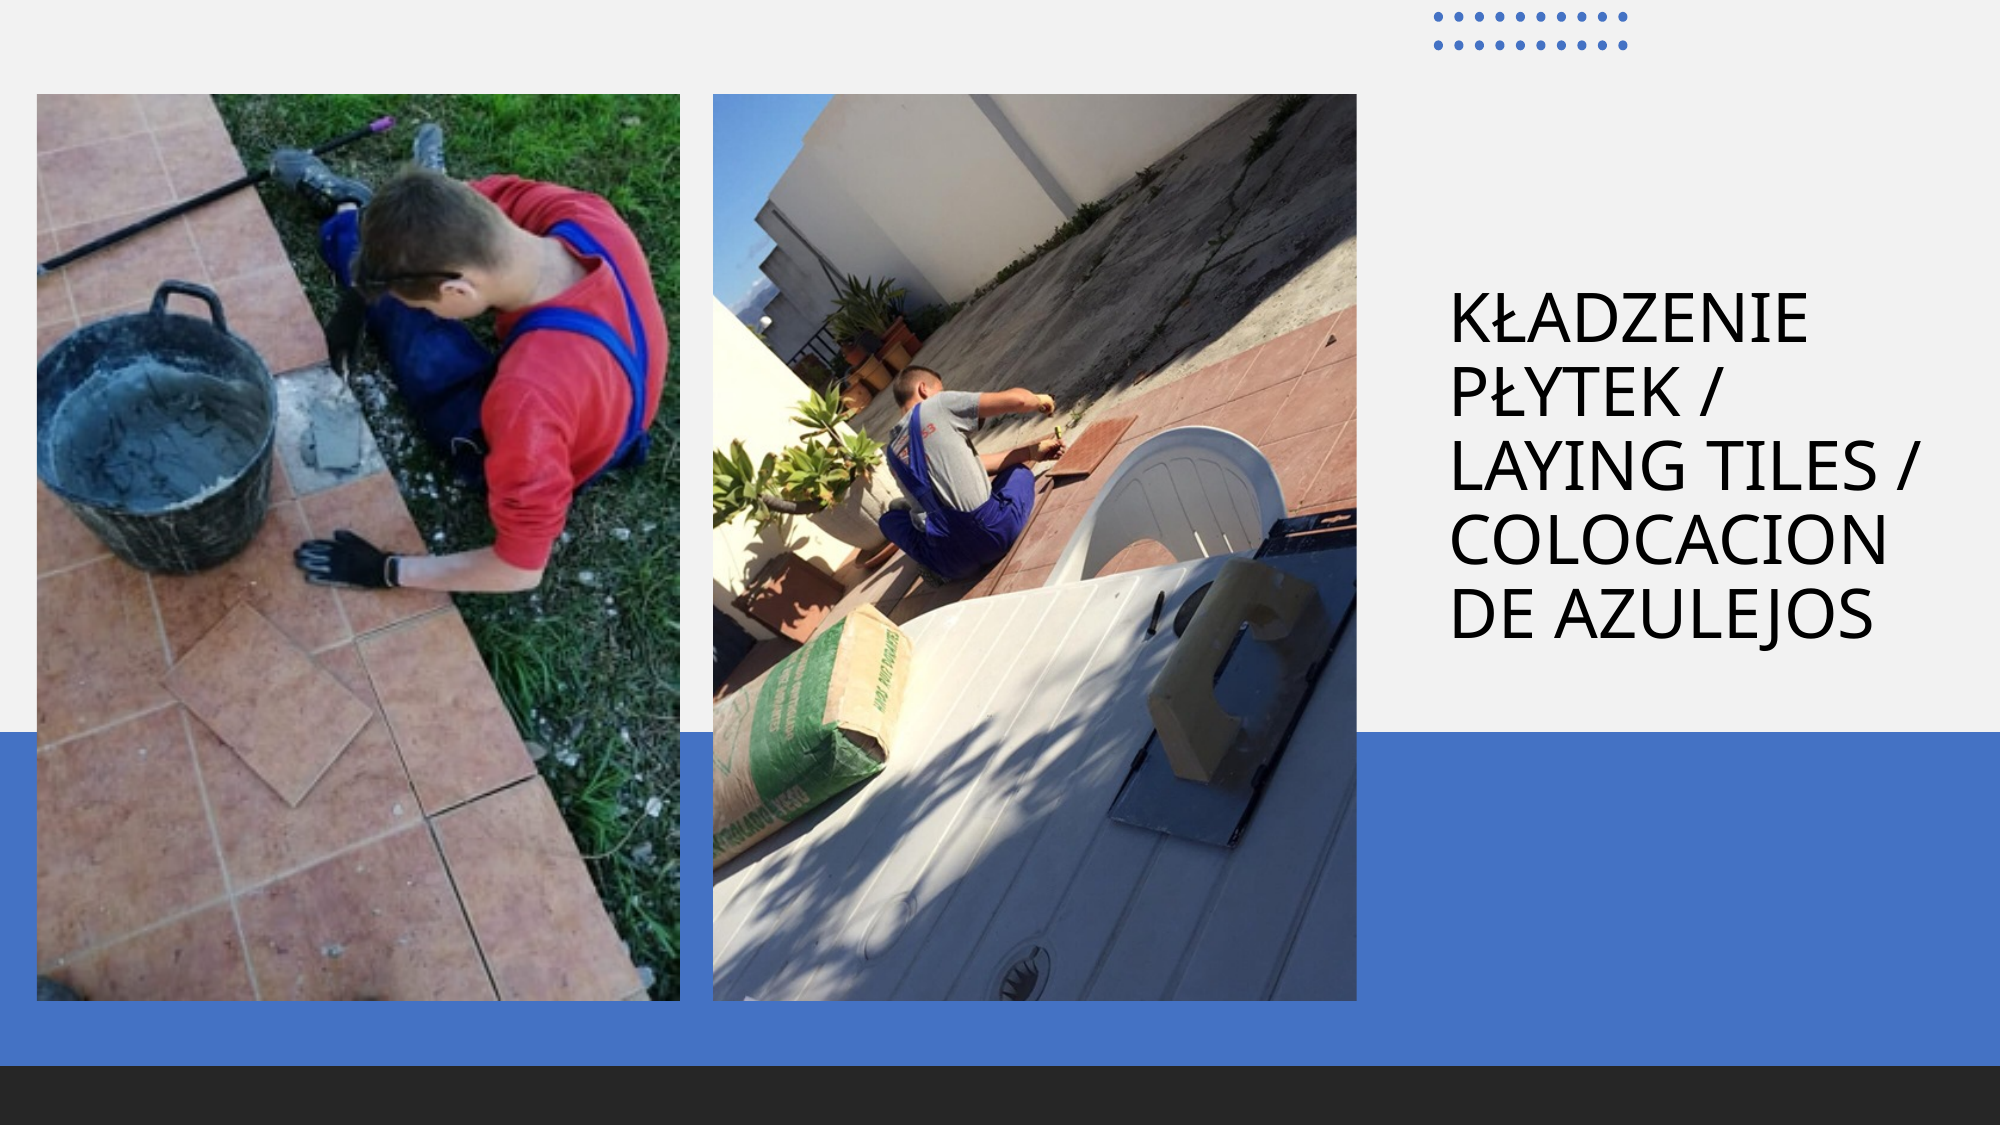

# KŁADZENIE PŁYTEK / LAYING TILES / COLOCACION DE AZULEJOS